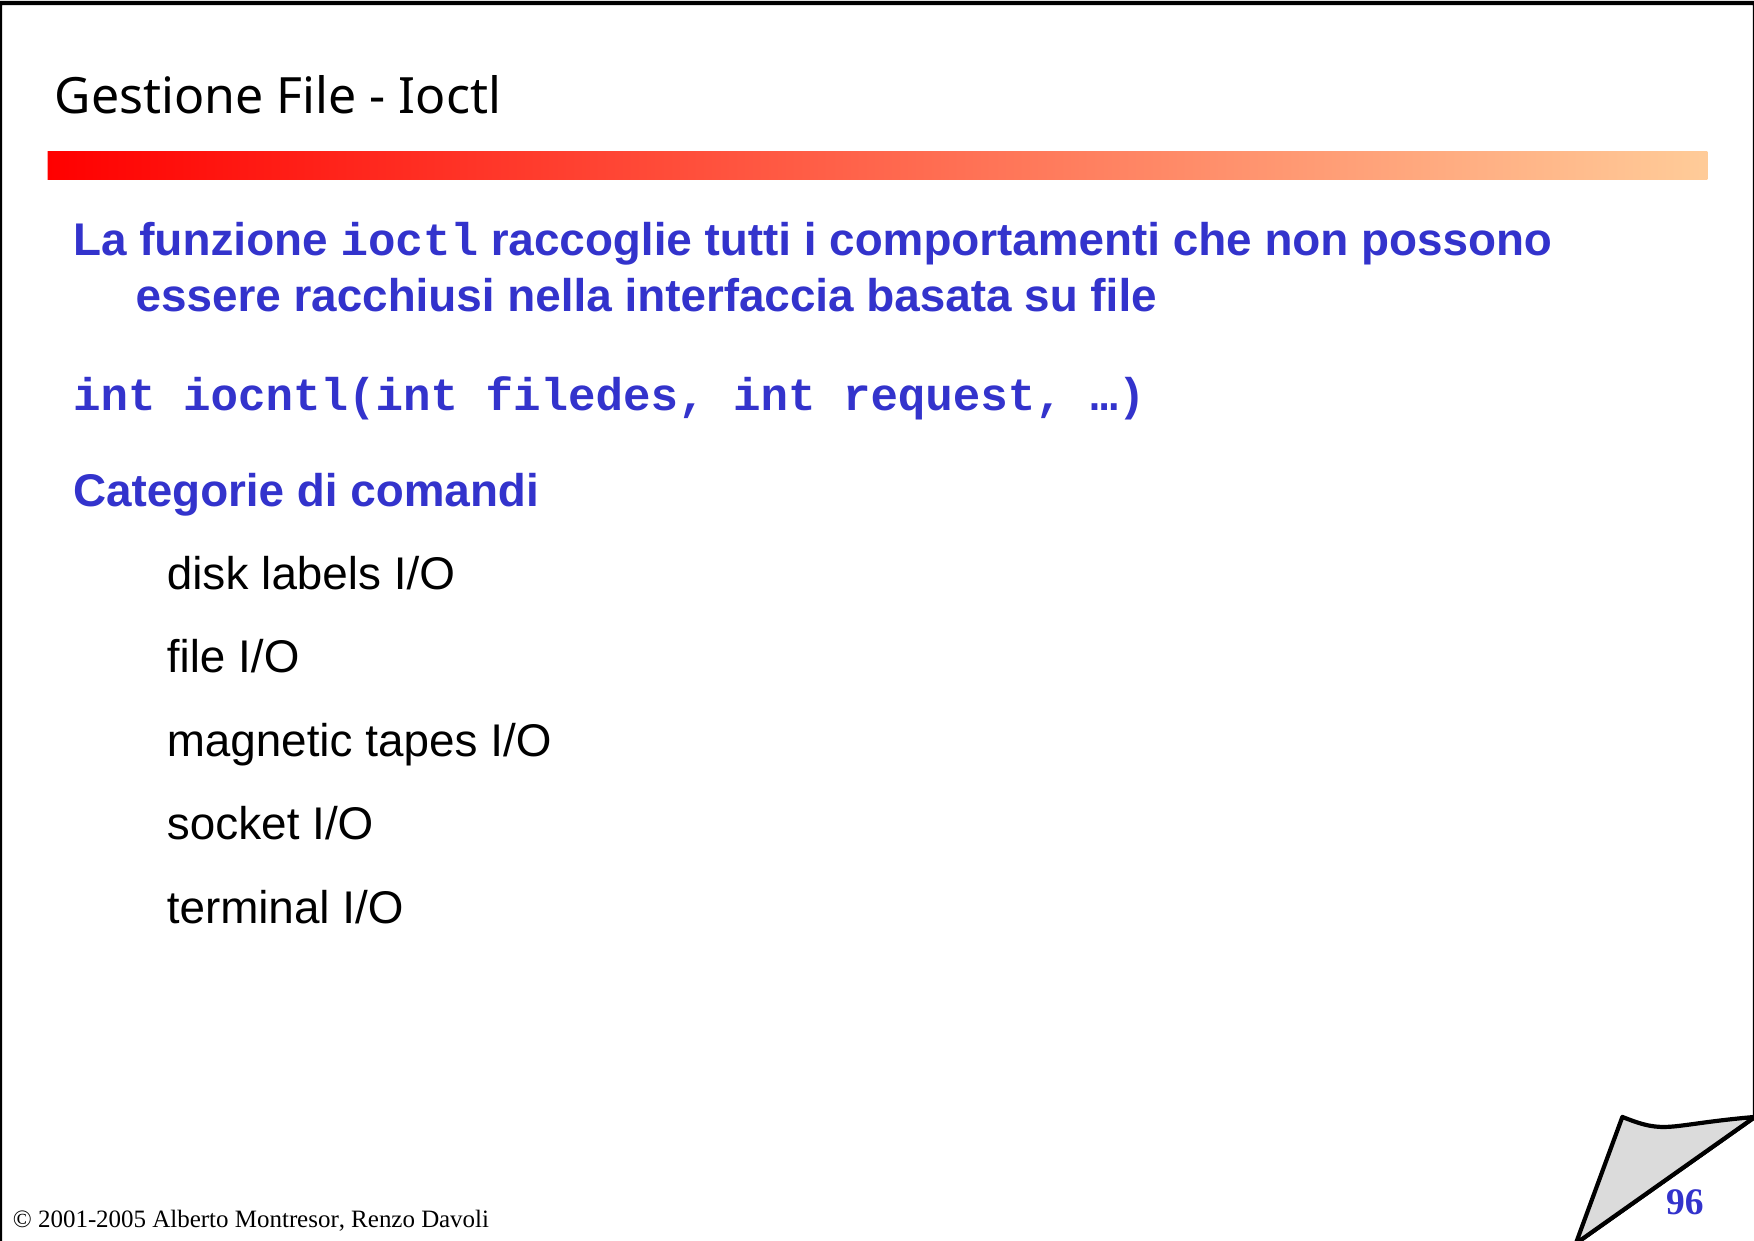

# Gestione File - Ioctl
La funzione ioctl raccoglie tutti i comportamenti che non possono essere racchiusi nella interfaccia basata su file
int iocntl(int filedes, int request, …)
Categorie di comandi
disk labels I/O
file I/O
magnetic tapes I/O
socket I/O
terminal I/O